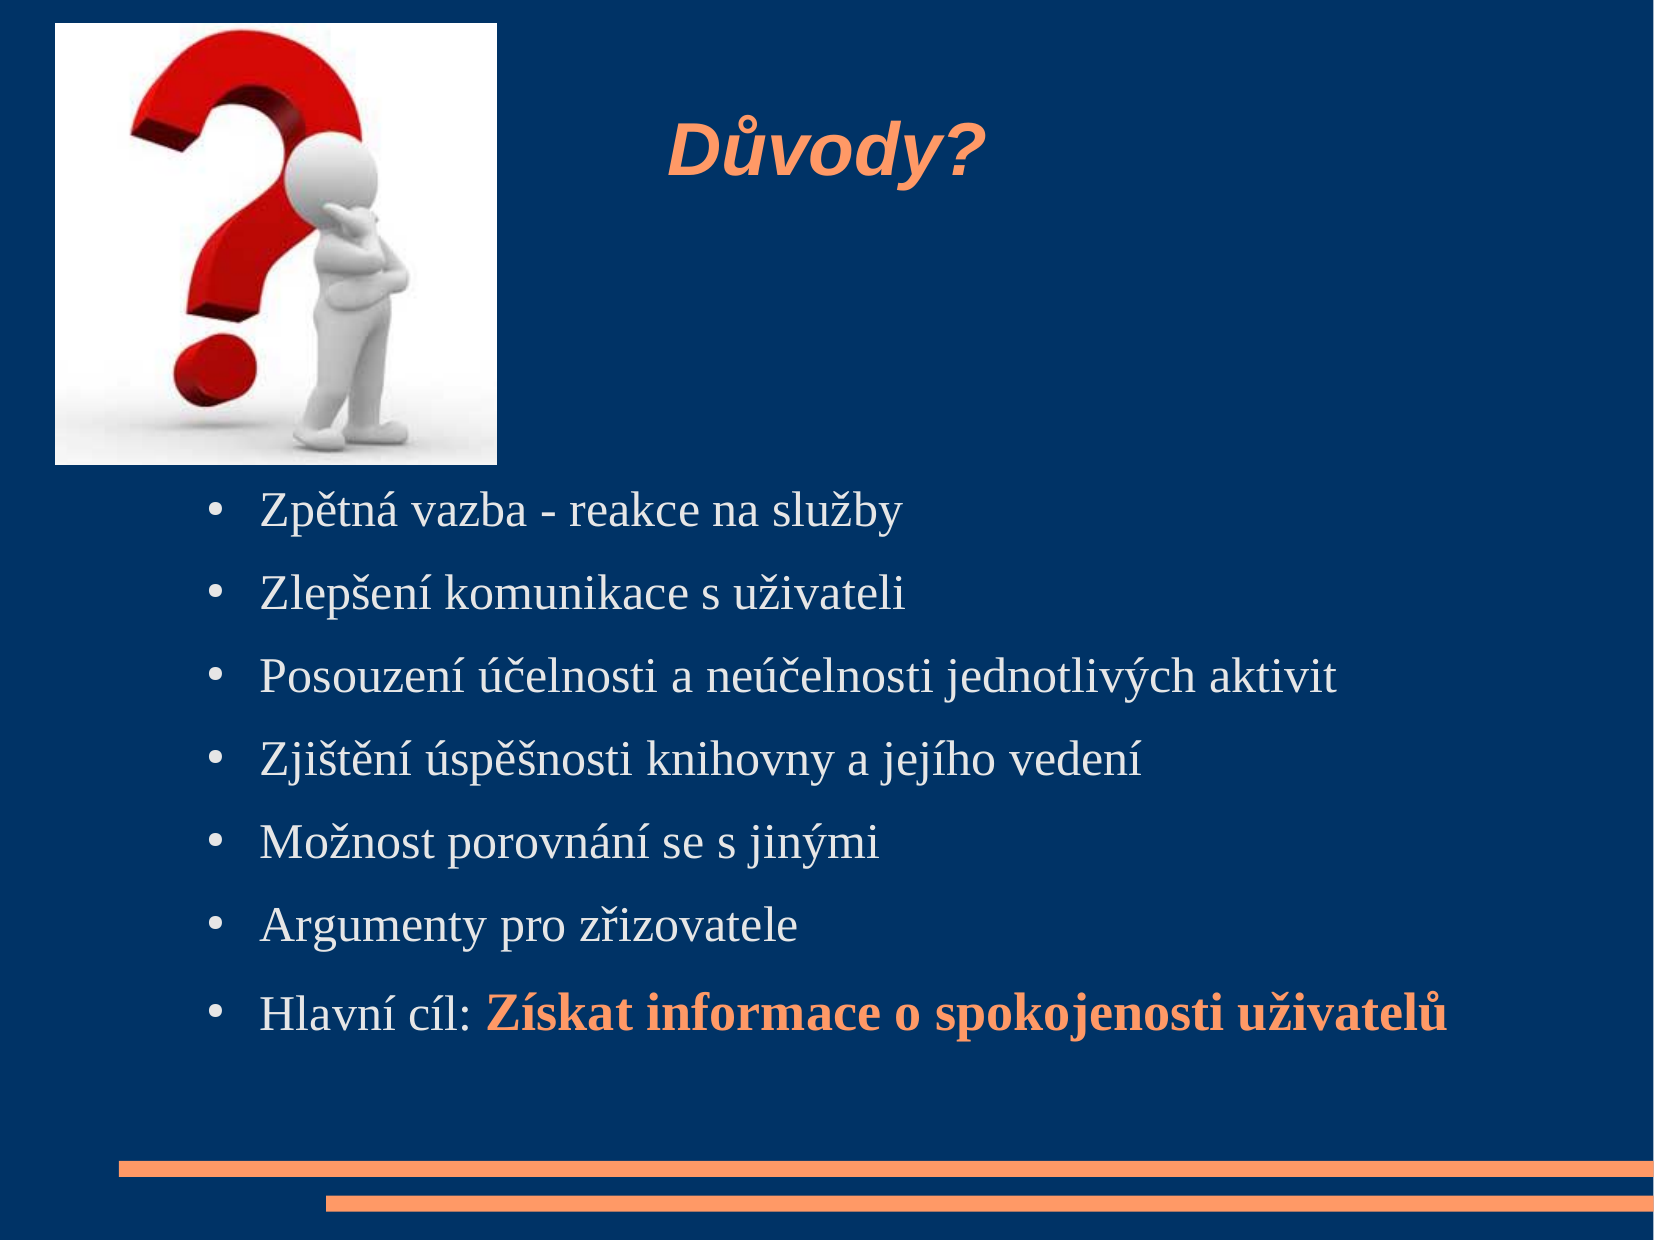

# Důvody?
Zpětná vazba - reakce na služby
Zlepšení komunikace s uživateli
Posouzení účelnosti a neúčelnosti jednotlivých aktivit
Zjištění úspěšnosti knihovny a jejího vedení
Možnost porovnání se s jinými
Argumenty pro zřizovatele
Hlavní cíl: Získat informace o spokojenosti uživatelů